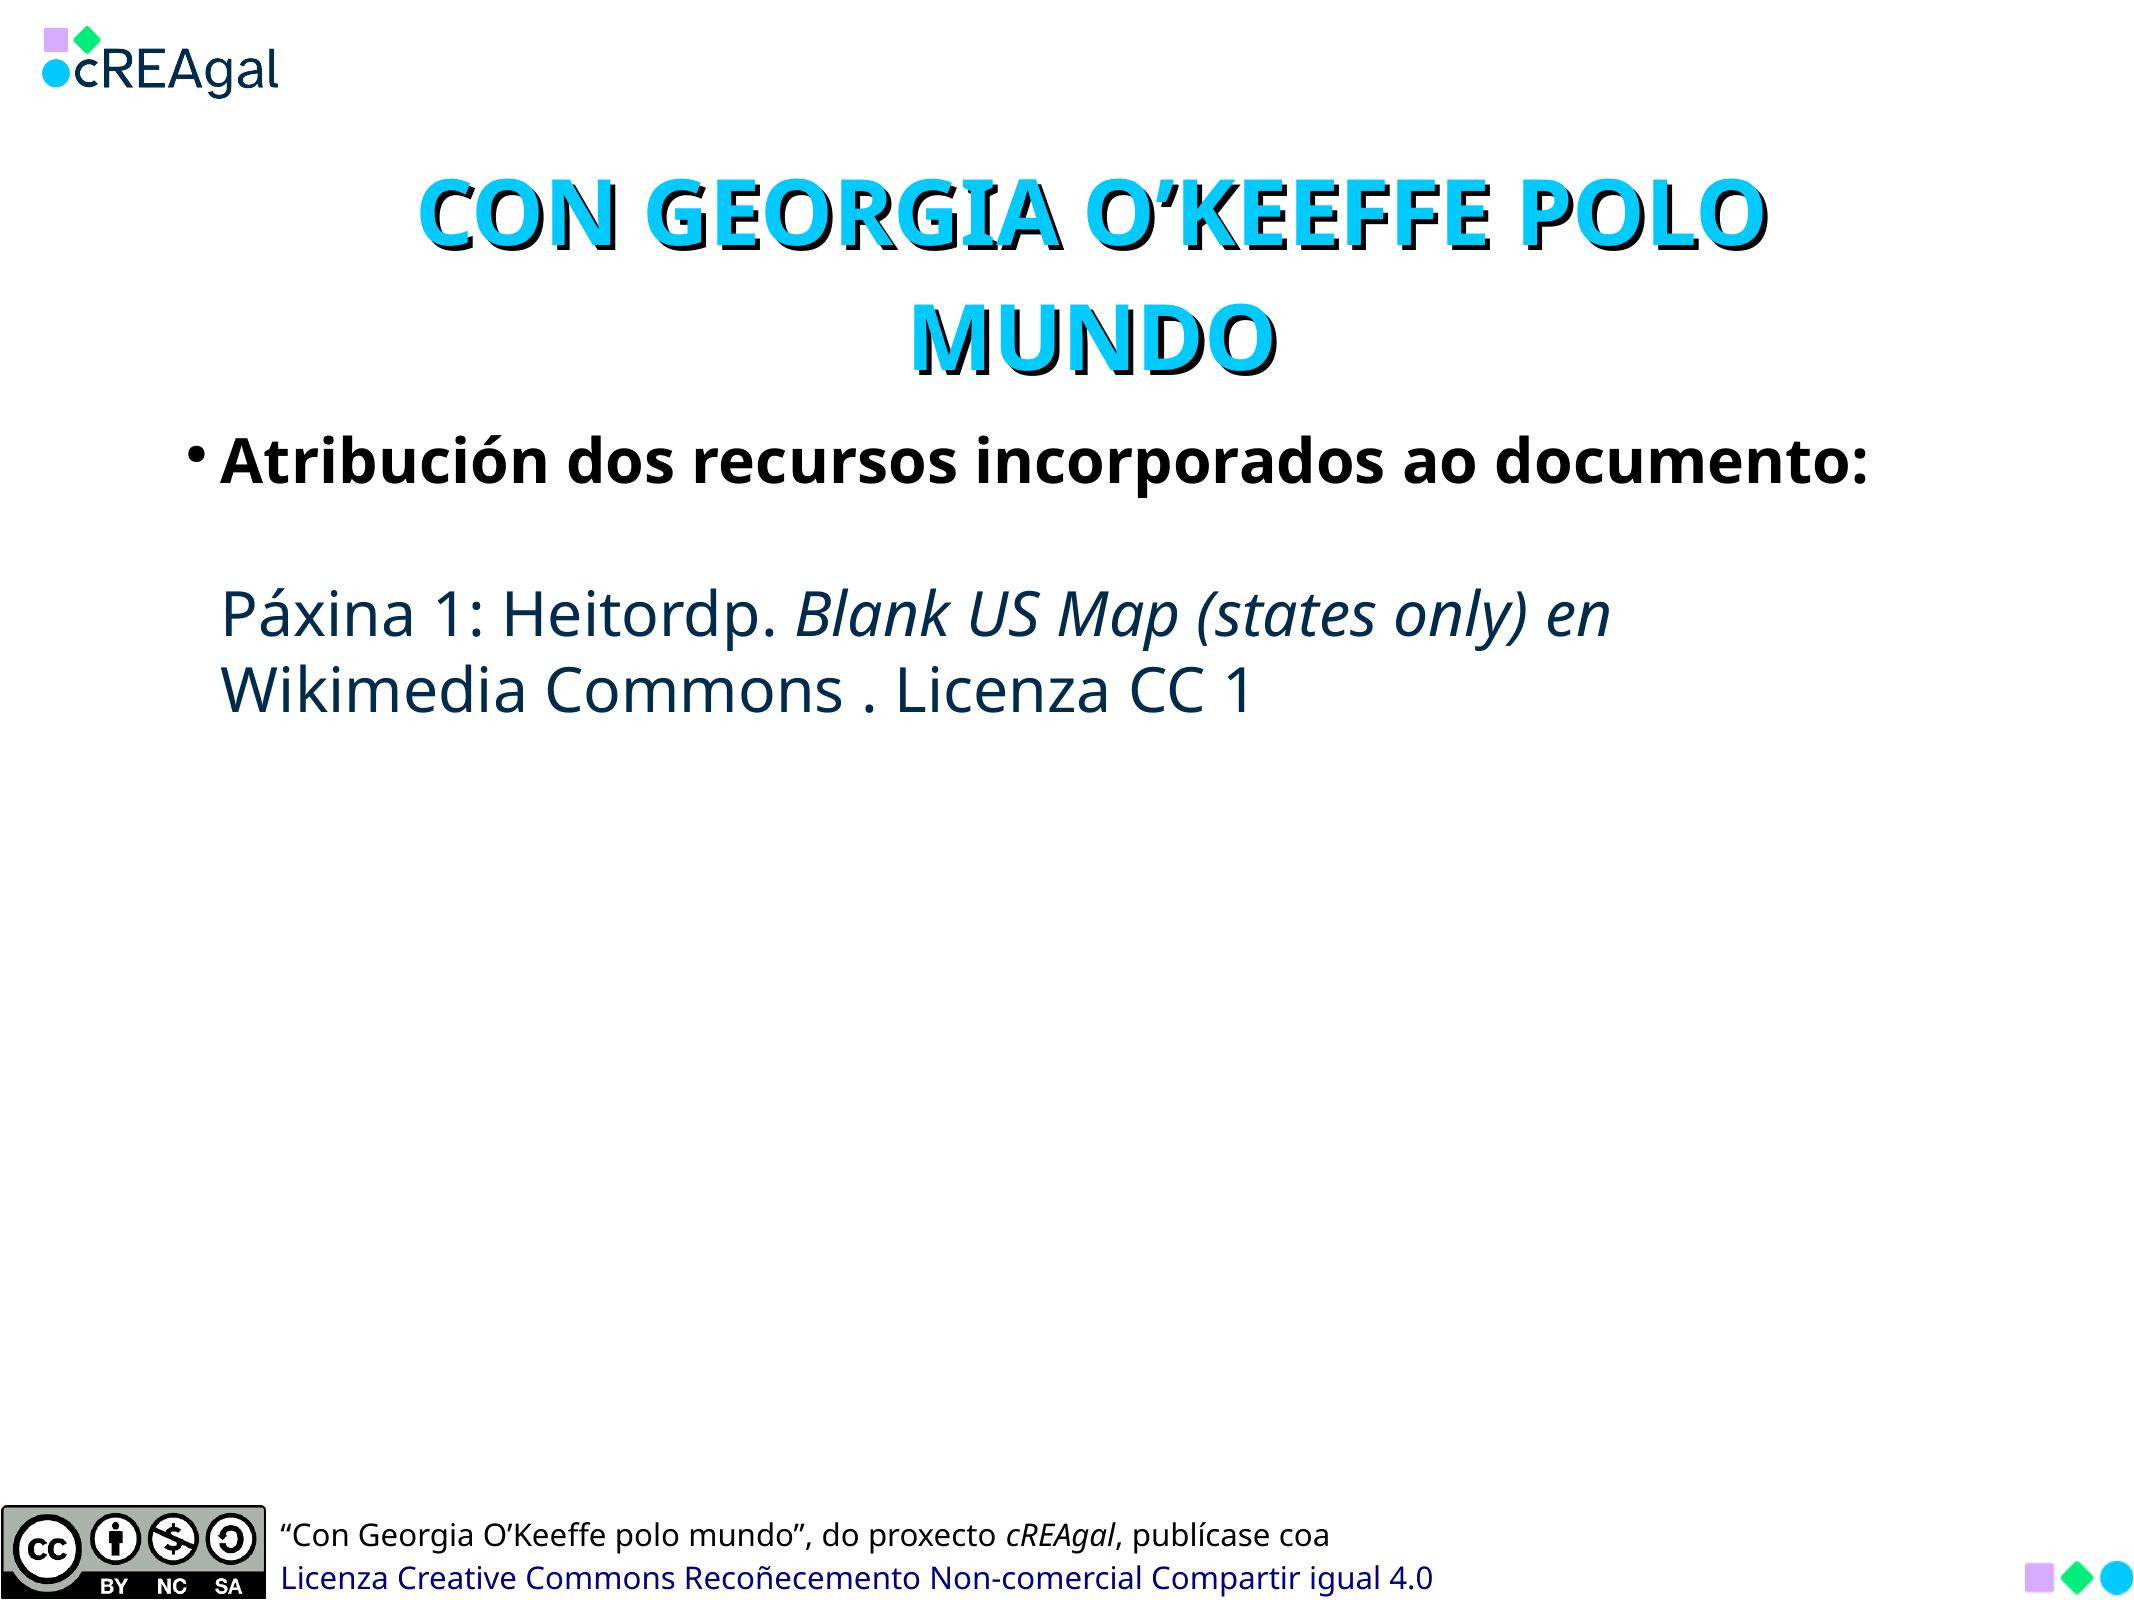

CON GEORGIA O’KEEFFE POLO MUNDO
# Atribución dos recursos incorporados ao documento: Páxina 1: Heitordp. Blank US Map (states only) en Wikimedia Commons . Licenza CC 1
AS FONTES
“Con Georgia O’Keeffe polo mundo”, do proxecto cREAgal, publícase coa Licenza Creative Commons Recoñecemento Non-comercial Compartir igual 4.0